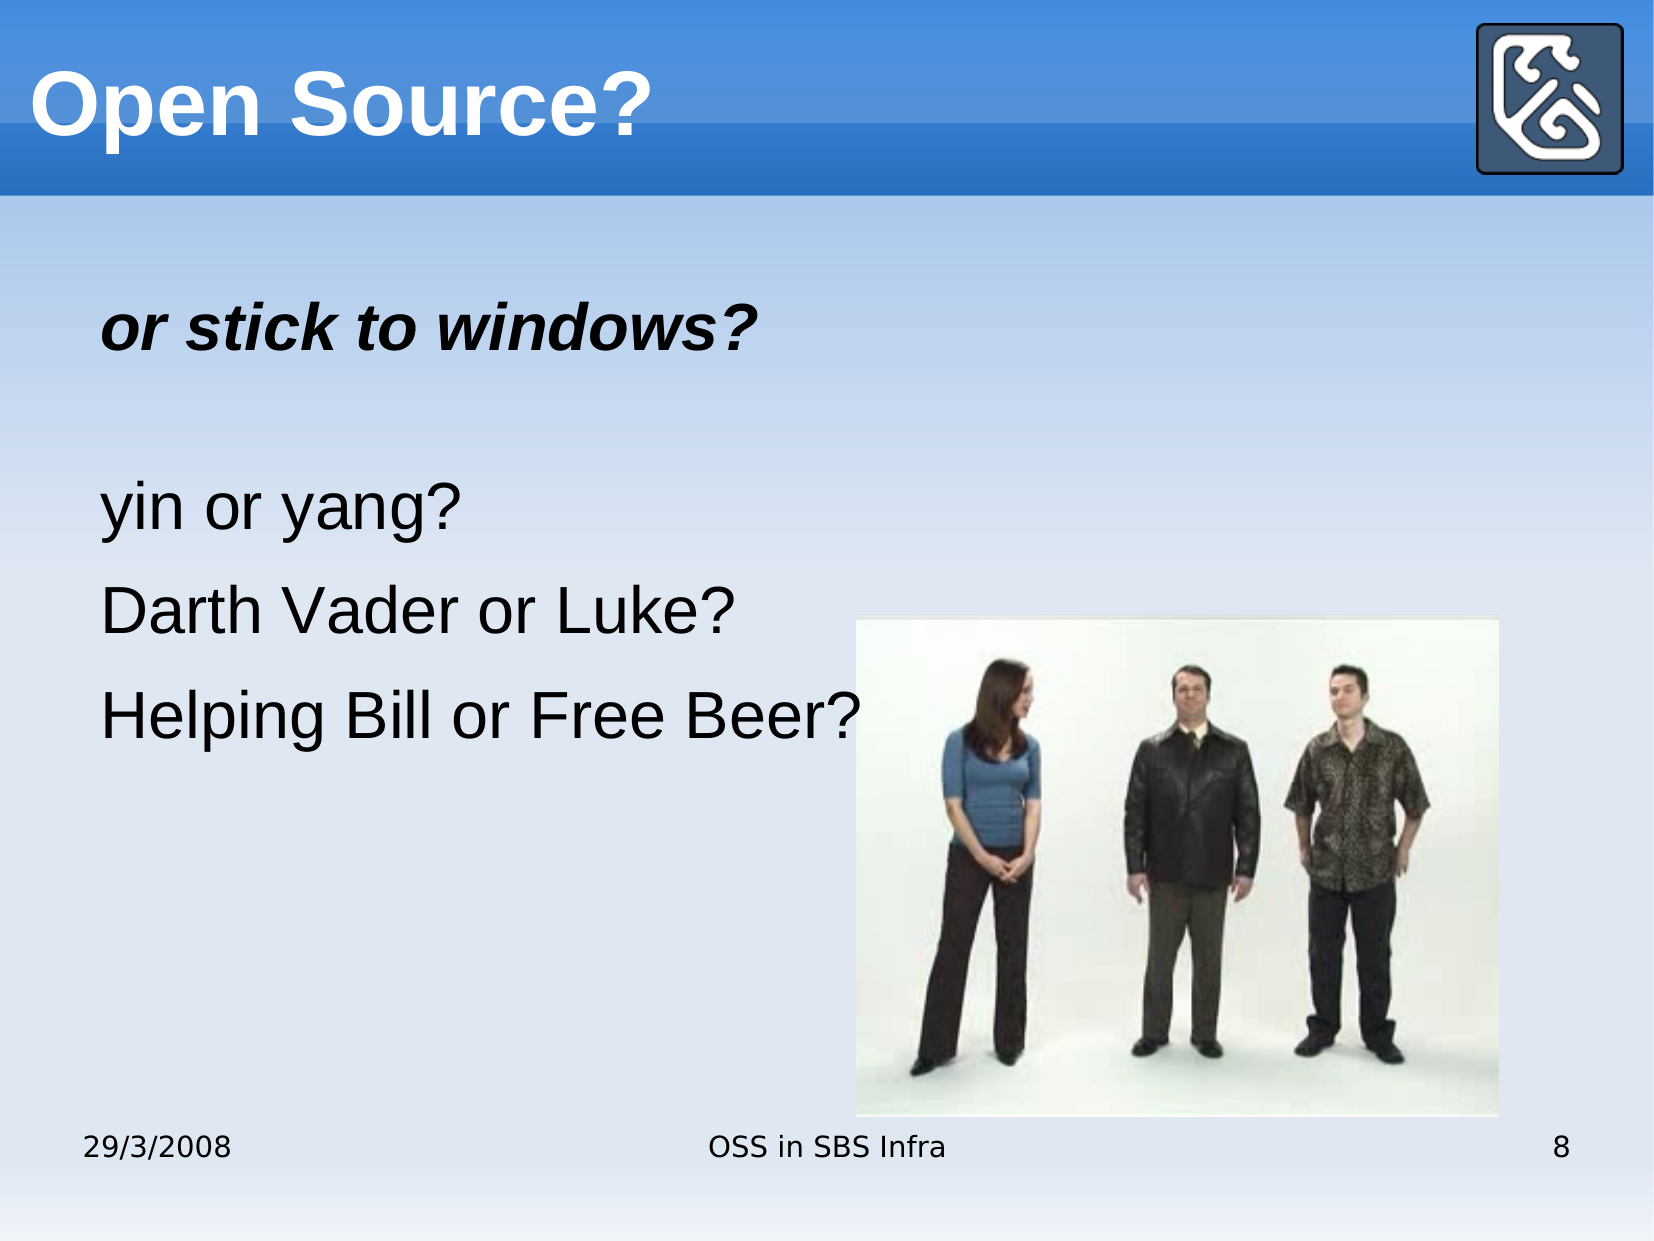

# Open Source?
or stick to windows?
yin or yang?
Darth Vader or Luke?
Helping Bill or Free Beer?
29/3/2008
OSS in SBS Infra
8